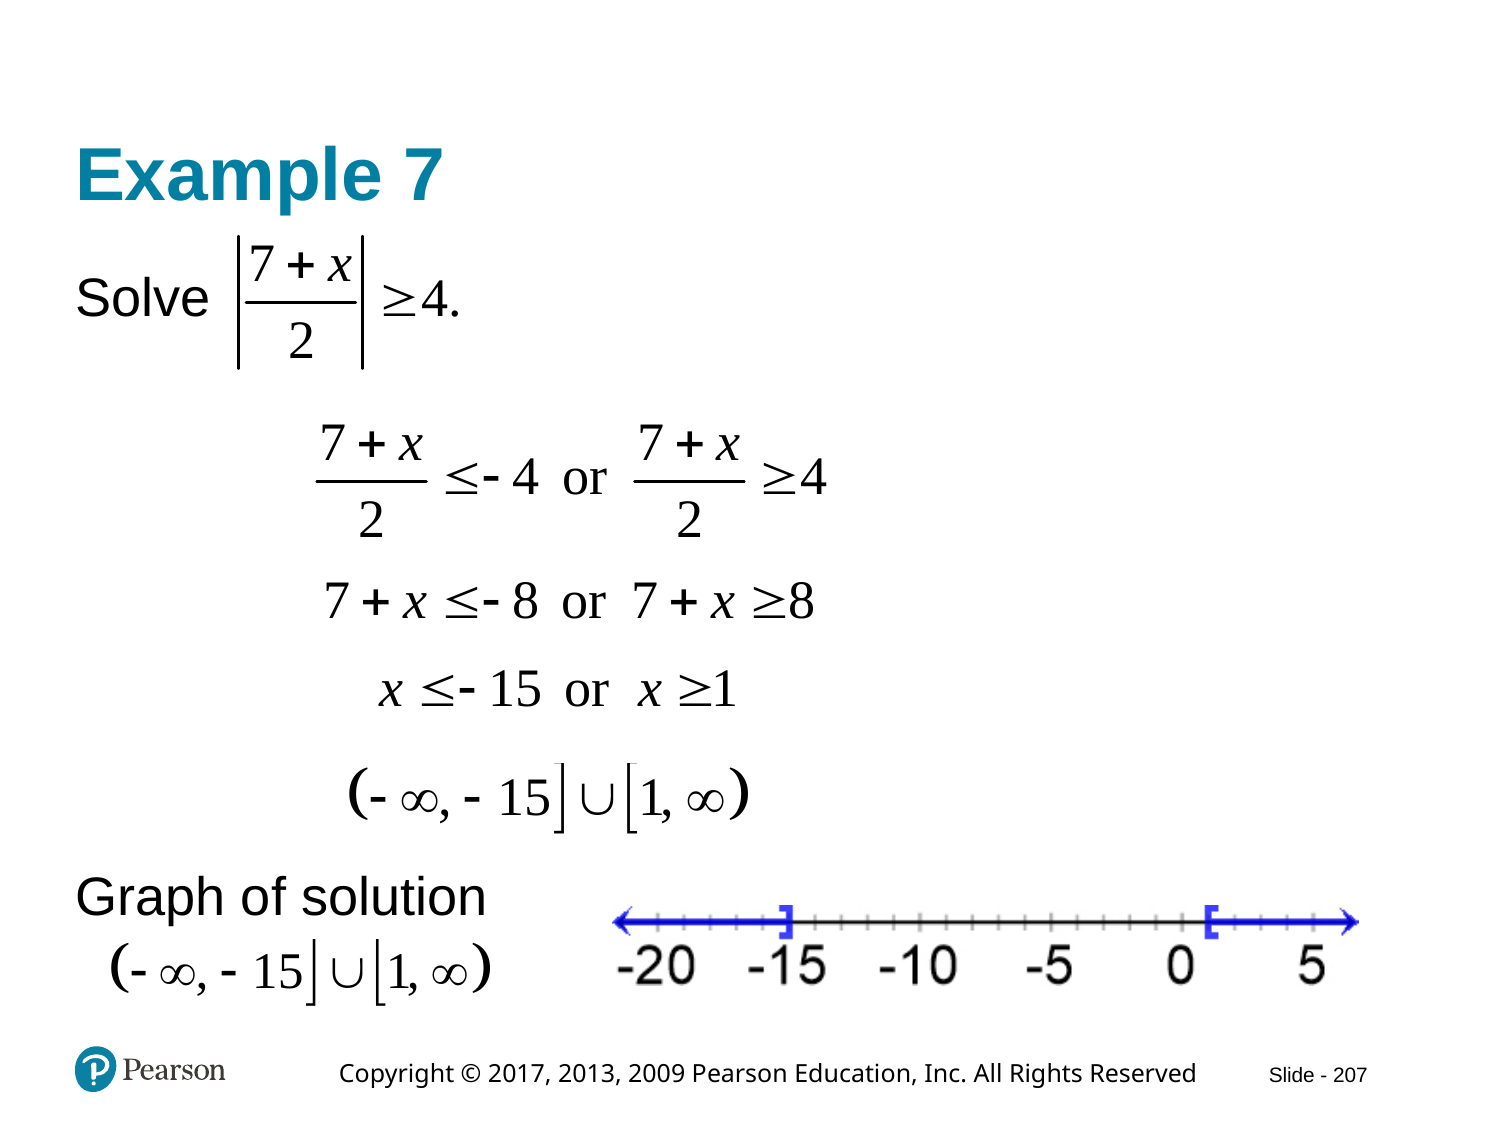

# Example 7
Solve
Graph of solution